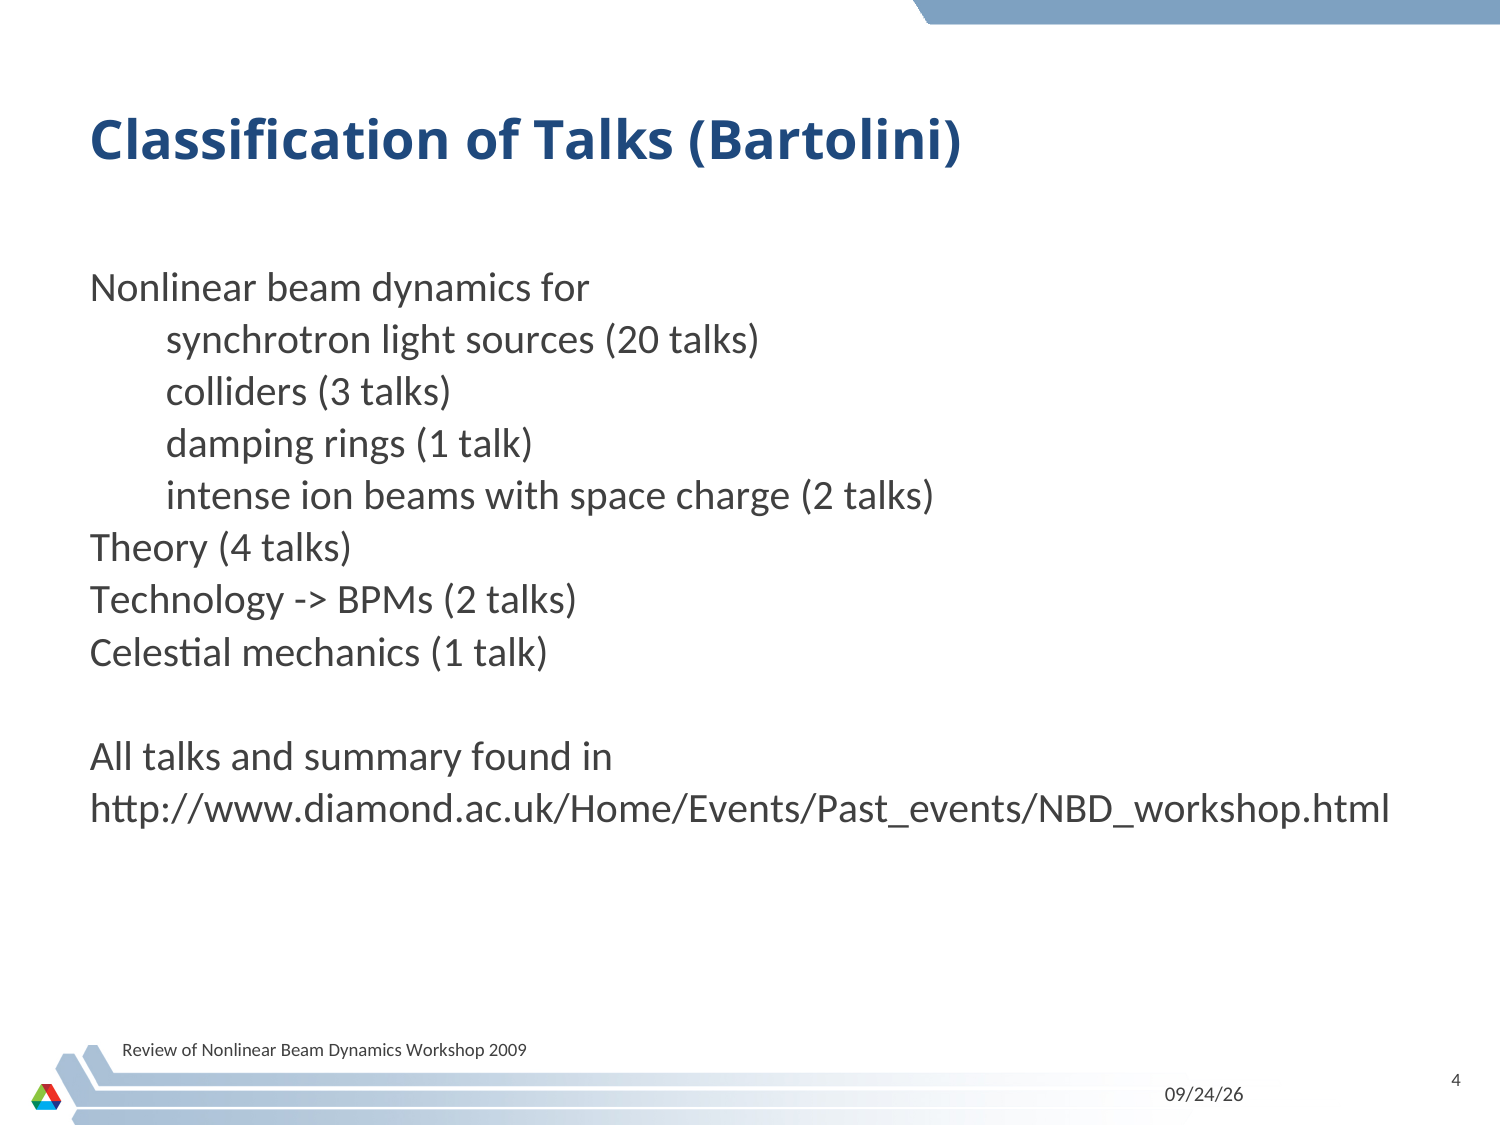

# Classification of Talks (Bartolini)
Nonlinear beam dynamics for
 synchrotron light sources (20 talks)
 colliders (3 talks)
 damping rings (1 talk)
 intense ion beams with space charge (2 talks)
Theory (4 talks)
Technology -> BPMs (2 talks)
Celestial mechanics (1 talk)
All talks and summary found in
http://www.diamond.ac.uk/Home/Events/Past_events/NBD_workshop.html
Review of Nonlinear Beam Dynamics Workshop 2009
4
1/13/2010